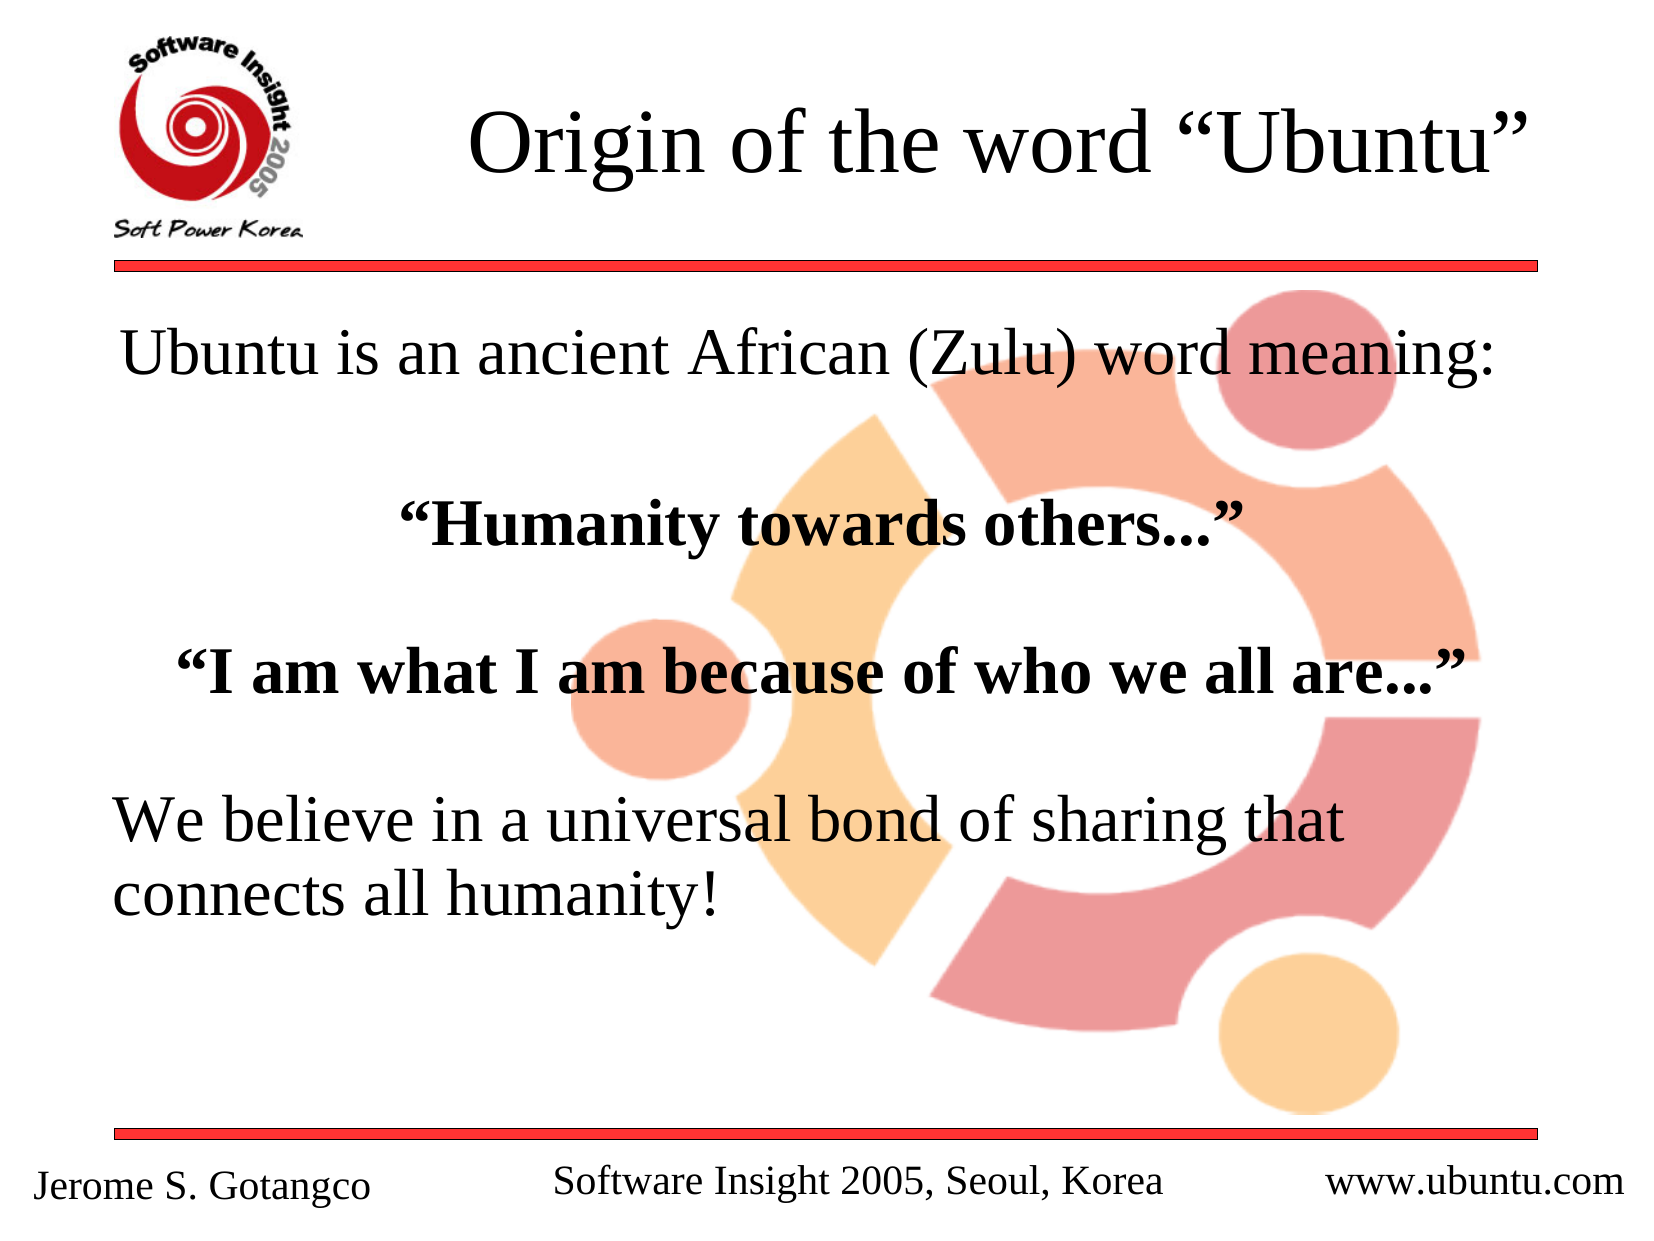

# Origin of the word “Ubuntu”
Ubuntu is an ancient African (Zulu) word meaning:
“Humanity towards others...”
“I am what I am because of who we all are...”
We believe in a universal bond of sharing that connects all humanity!